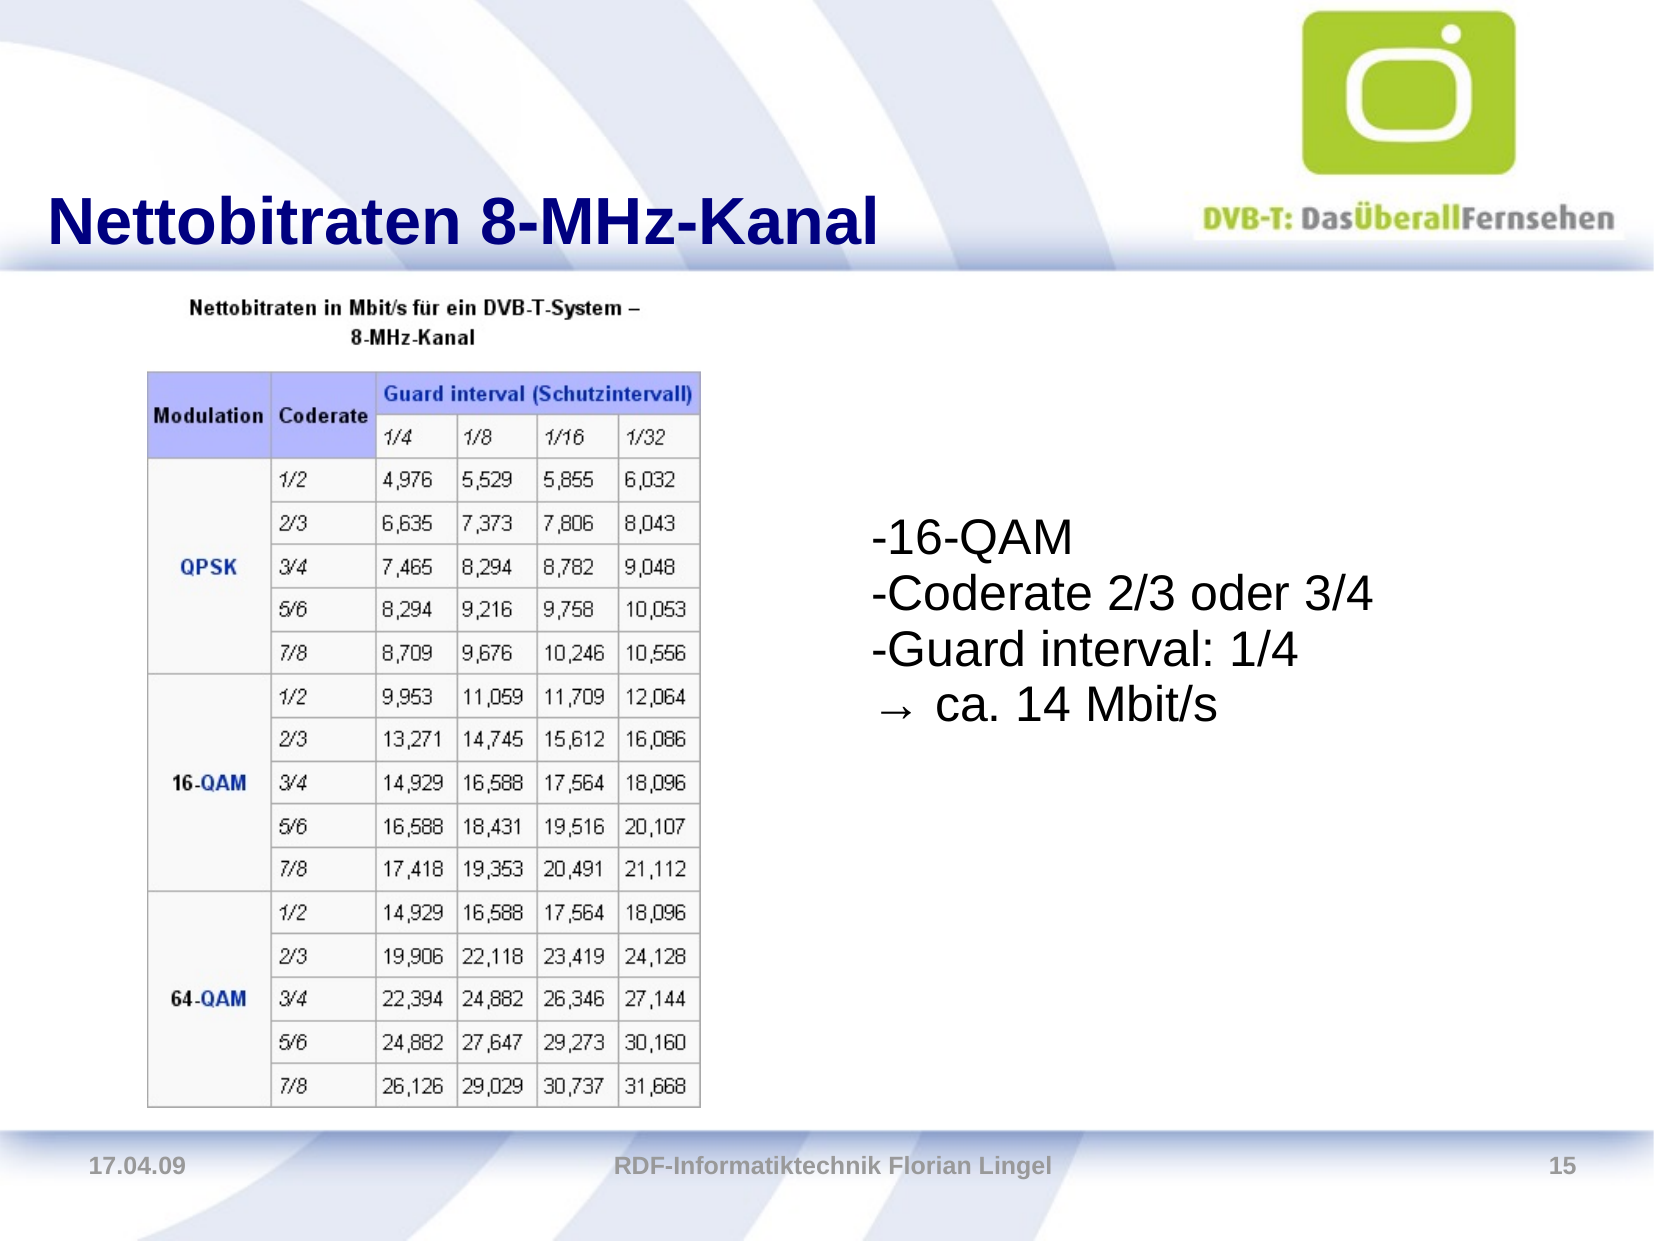

# Nettobitraten 8-MHz-Kanal
-16-QAM
-Coderate 2/3 oder 3/4
-Guard interval: 1/4
→ ca. 14 Mbit/s
17.04.09
RDF-Informatiktechnik Florian Lingel
15